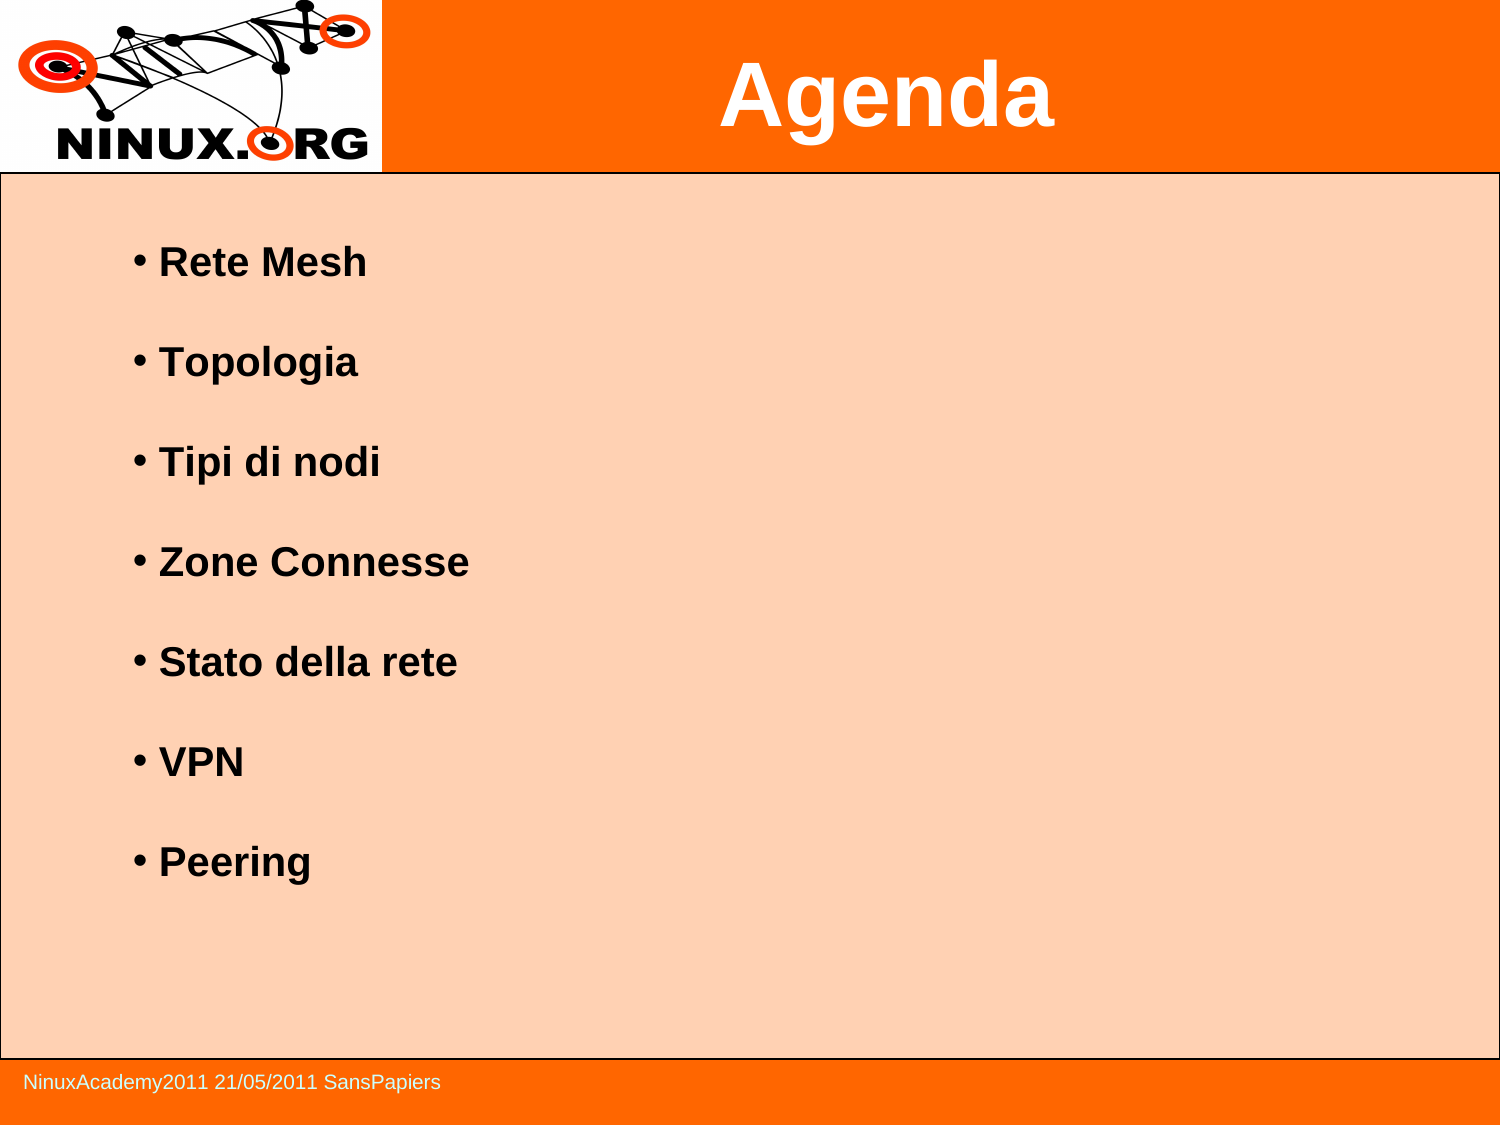

Agenda
 Rete Mesh
 Topologia
 Tipi di nodi
 Zone Connesse
 Stato della rete
 VPN
 Peering
NinuxAcademy2011 21/05/2011 SansPapiers